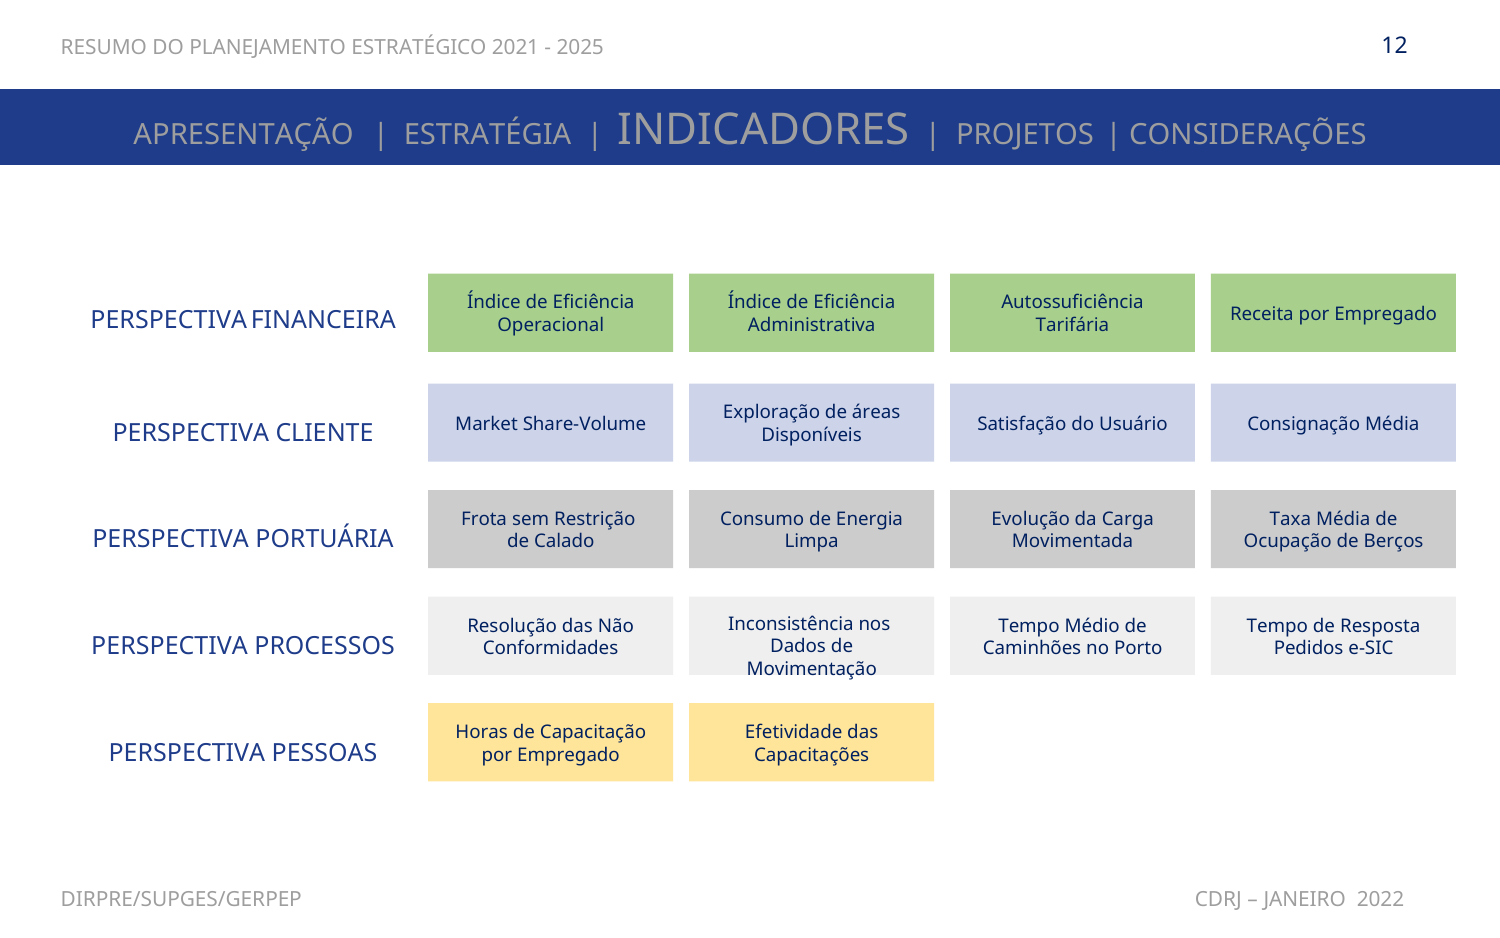

11
RESUMO DO PLANEJAMENTO ESTRATÉGICO 2021 - 2025
APRESENTAÇÃO | ESTRATÉGIA | INDICADORES | PROJETOS | CONSIDERAÇÕES
Índice de Eficiência Operacional
Índice de Eficiência Administrativa
Autossuficiência Tarifária
Receita por Empregado
PERSPECTIVA FINANCEIRA
Market Share-Volume
Exploração de áreas Disponíveis
Satisfação do Usuário
Consignação Média
PERSPECTIVA CLIENTE
Frota sem Restrição
de Calado
Consumo de Energia Limpa
Evolução da Carga Movimentada
Taxa Média de Ocupação de Berços
PERSPECTIVA PORTUÁRIA
Resolução das Não Conformidades
Inconsistência nos
Dados de Movimentação
Tempo Médio de Caminhões no Porto
Tempo de Resposta Pedidos e-SIC
PERSPECTIVA PROCESSOS
Horas de Capacitação por Empregado
Efetividade das Capacitações
PERSPECTIVA PESSOAS
DIRPRE/SUPGES/GERPEP
CDRJ – JANEIRO 2022